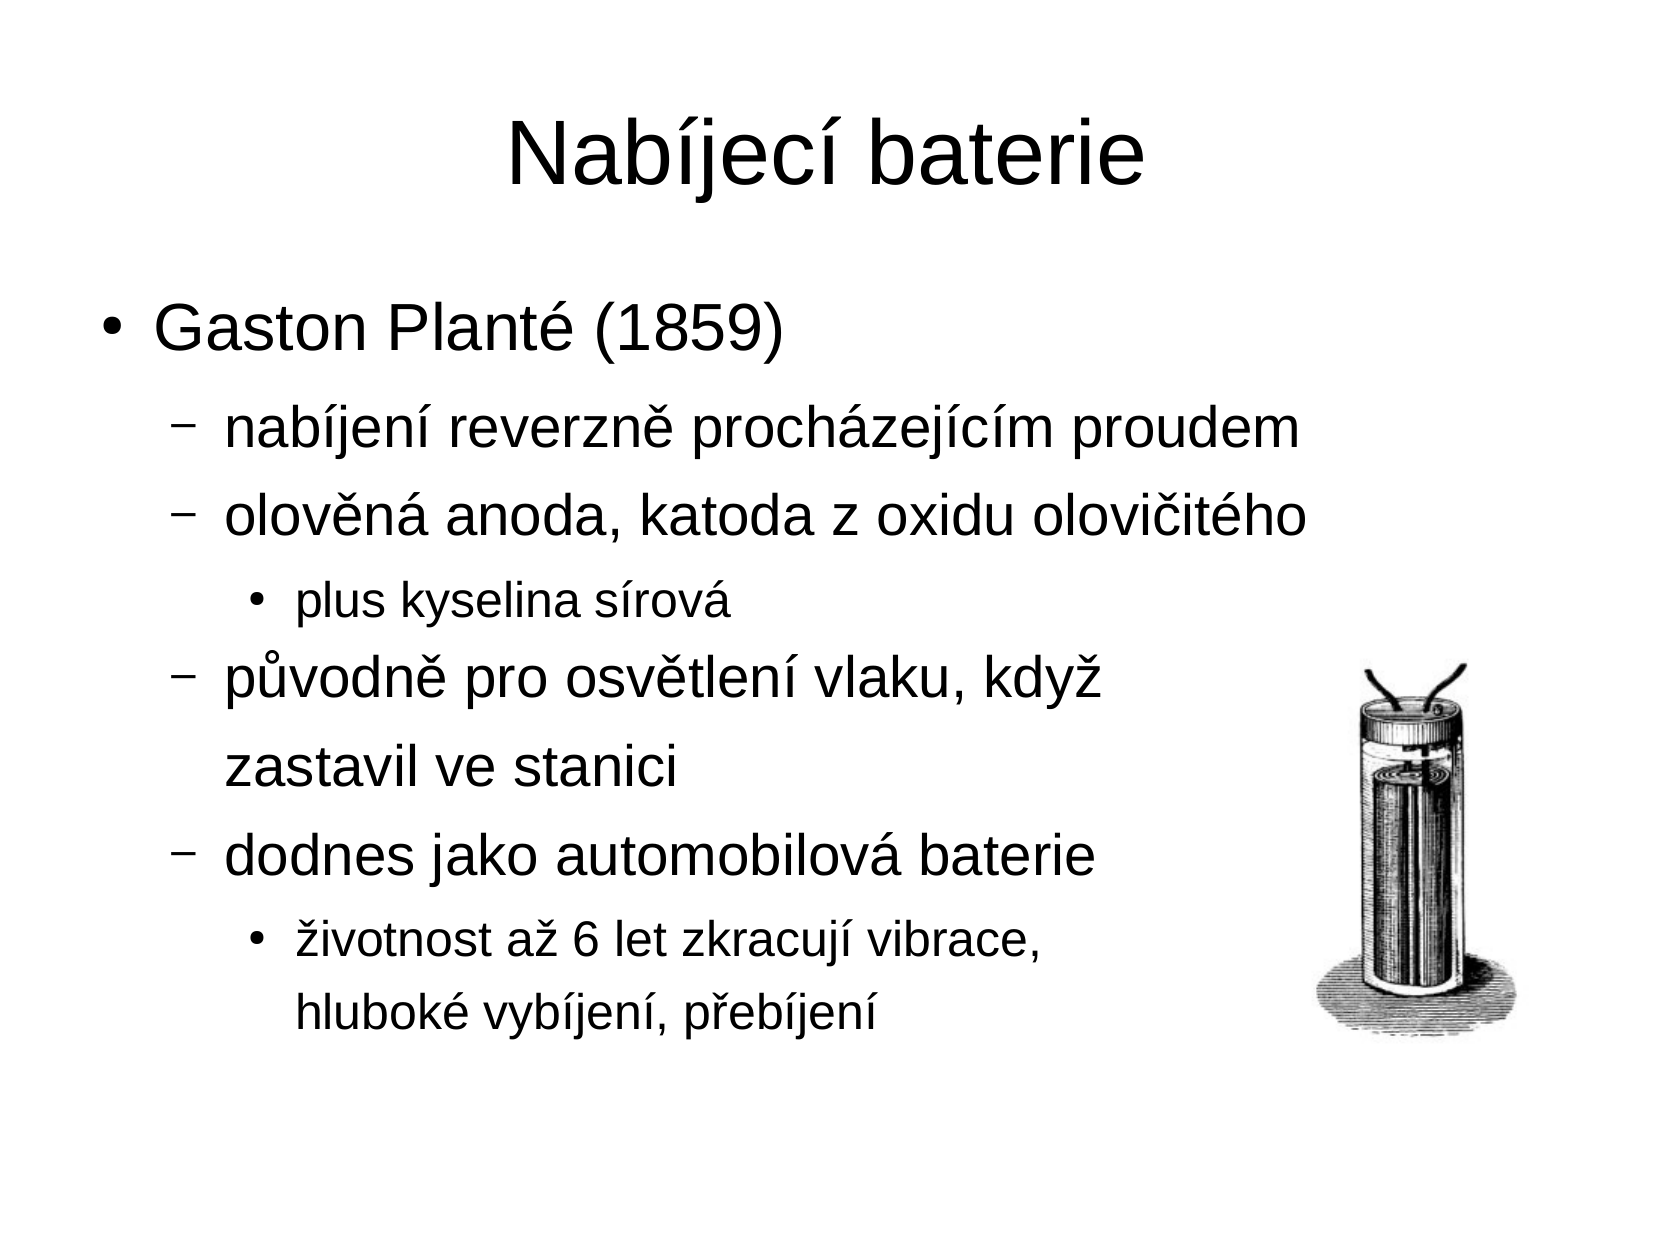

# Nabíjecí baterie
Gaston Planté (1859)
nabíjení reverzně procházejícím proudem
olověná anoda, katoda z oxidu olovičitého
plus kyselina sírová
původně pro osvětlení vlaku, když
zastavil ve stanici
dodnes jako automobilová baterie
životnost až 6 let zkracují vibrace,
hluboké vybíjení, přebíjení